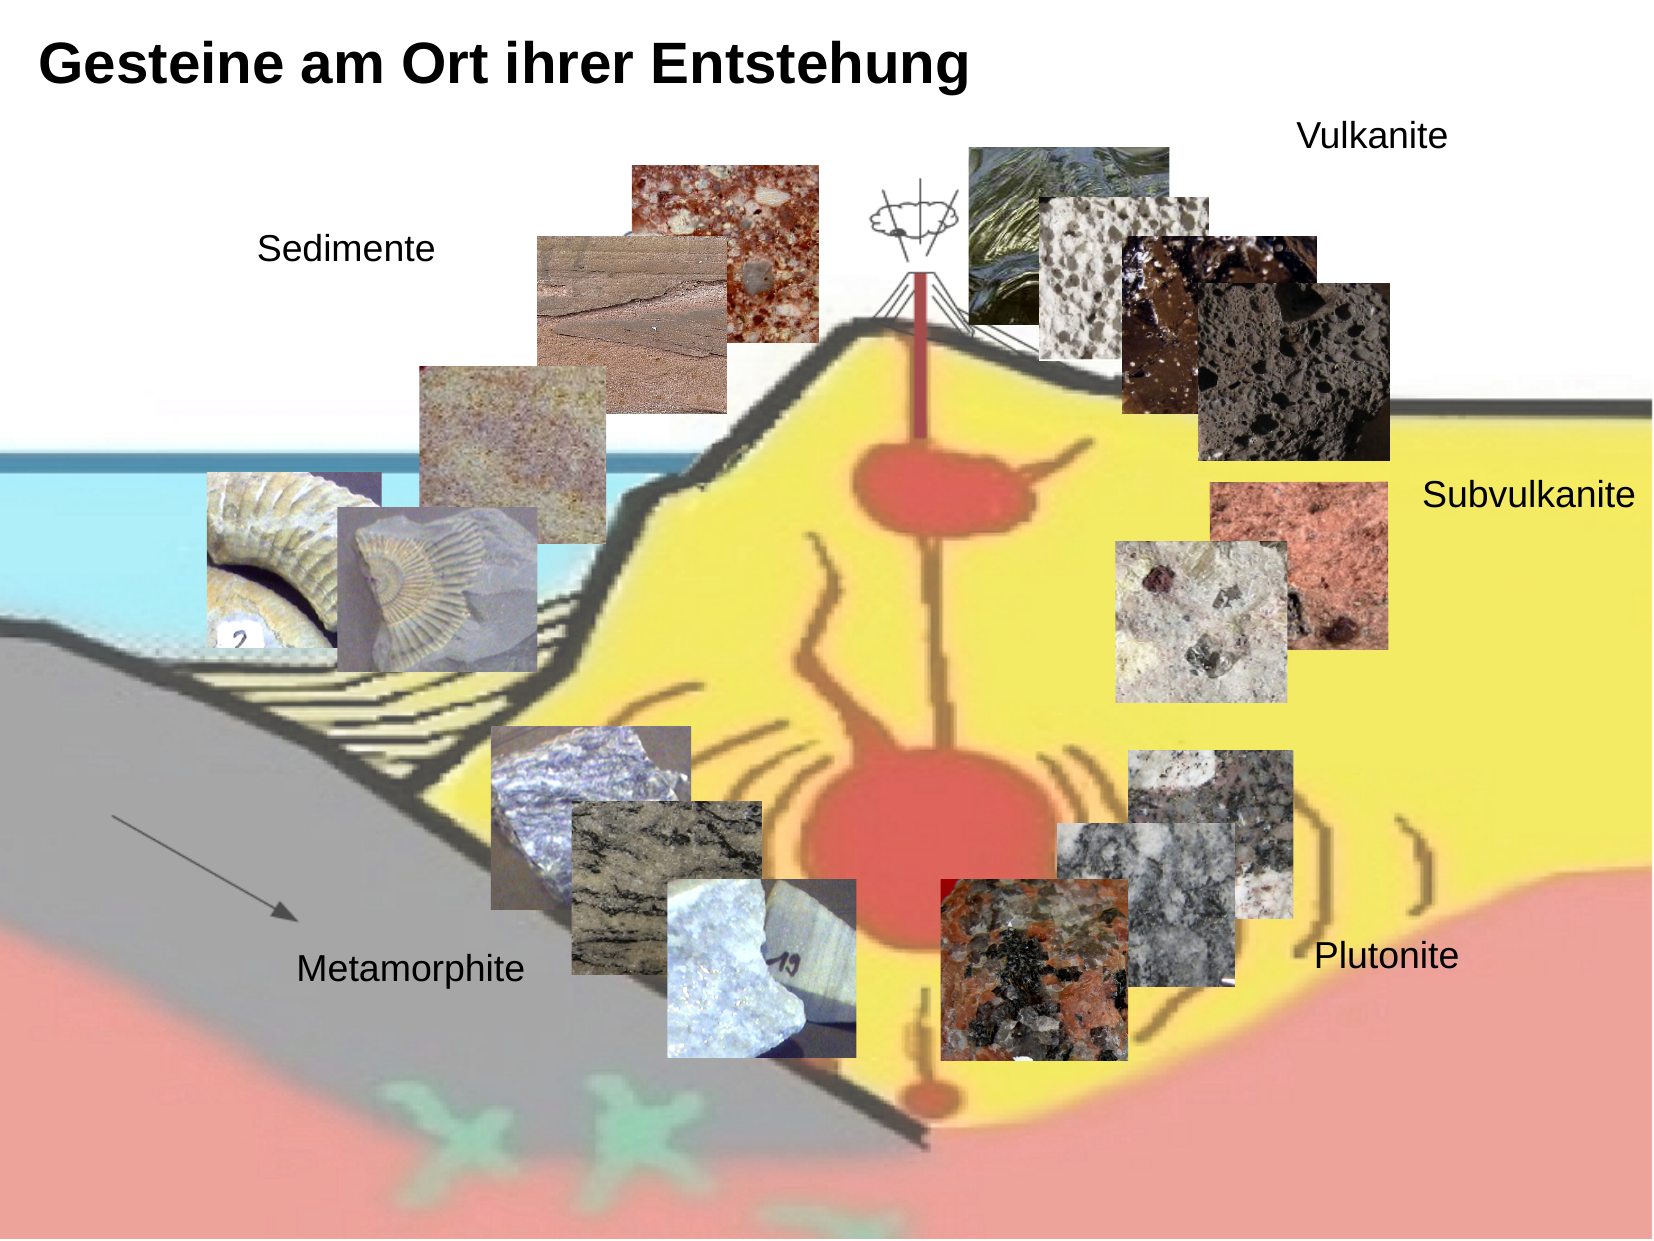

Gesteine am Ort ihrer Entstehung
Vulkanite
Sedimente
Subvulkanite
Plutonite
Metamorphite